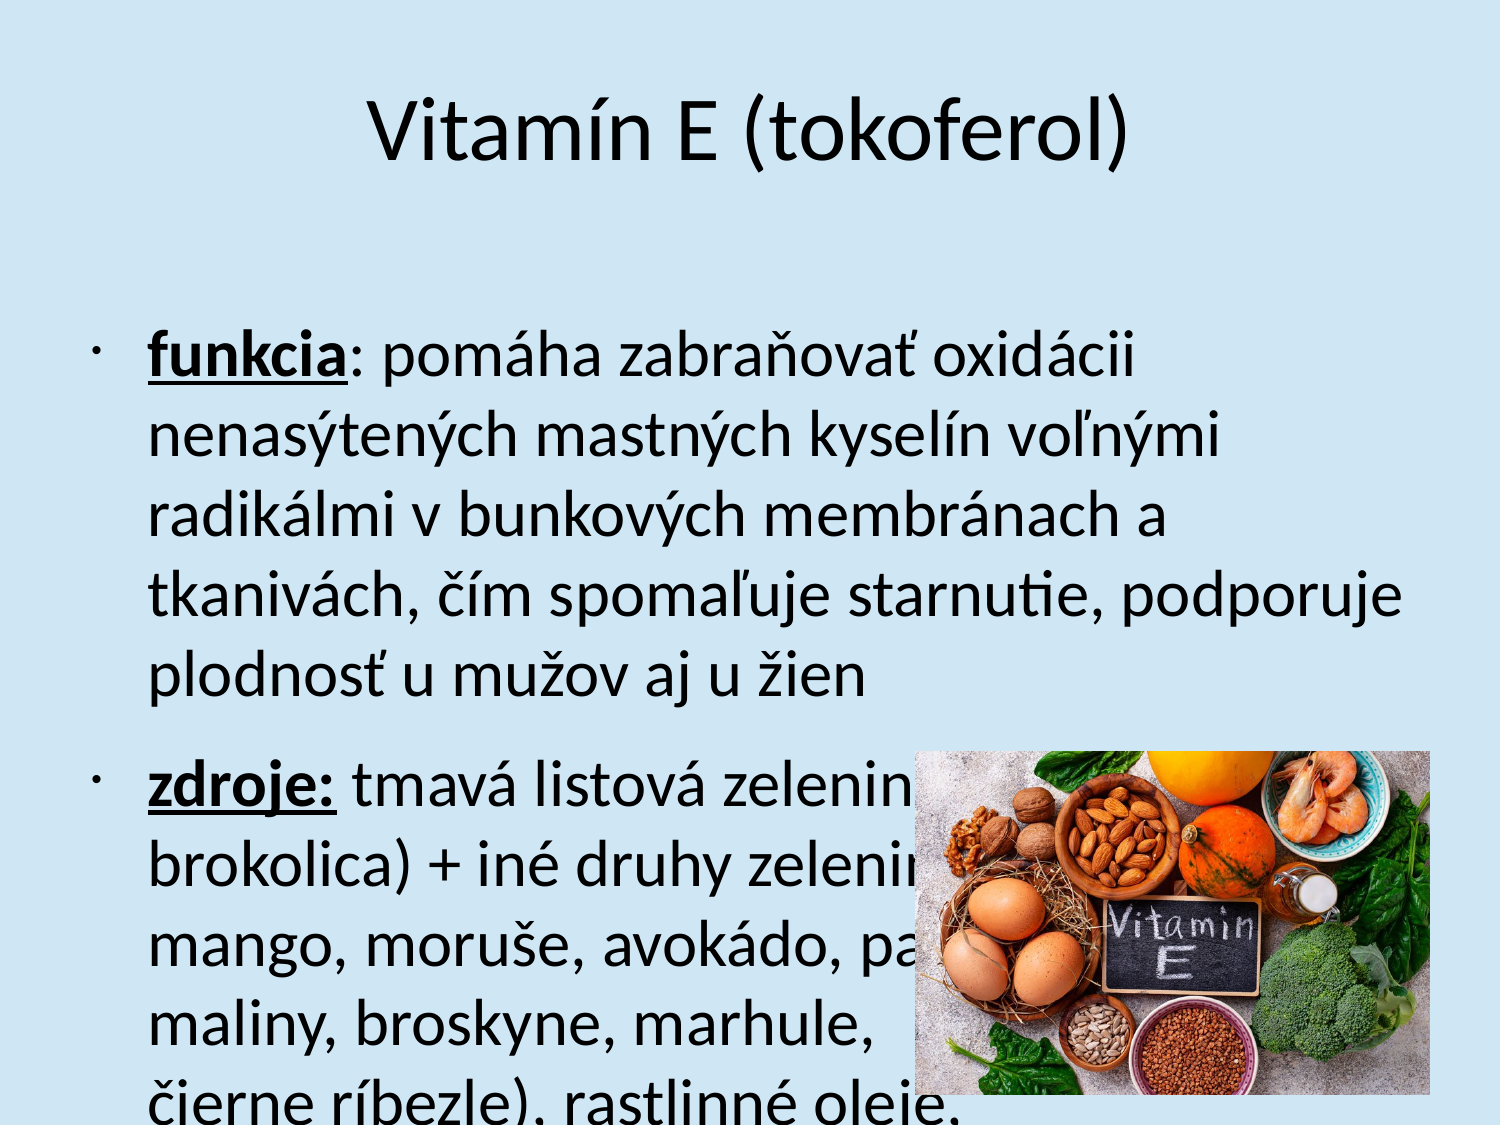

# Vitamín E (tokoferol)
funkcia: pomáha zabraňovať oxidácii nenasýtených mastných kyselín voľnými radikálmi v bunkových membránach a tkanivách, čím spomaľuje starnutie, podporuje plodnosť u mužov aj u žien
zdroje: tmavá listová zelenina (špenát, kel, brokolica) + iné druhy zeleniny a ovocia (kivi, mango, moruše, avokádo, paradajky, tekvica,
maliny, broskyne, marhule,
čierne ríbezle), rastlinné oleje,
jadrá orechov, vajcia, pečeň a
ostatné vnútornosti